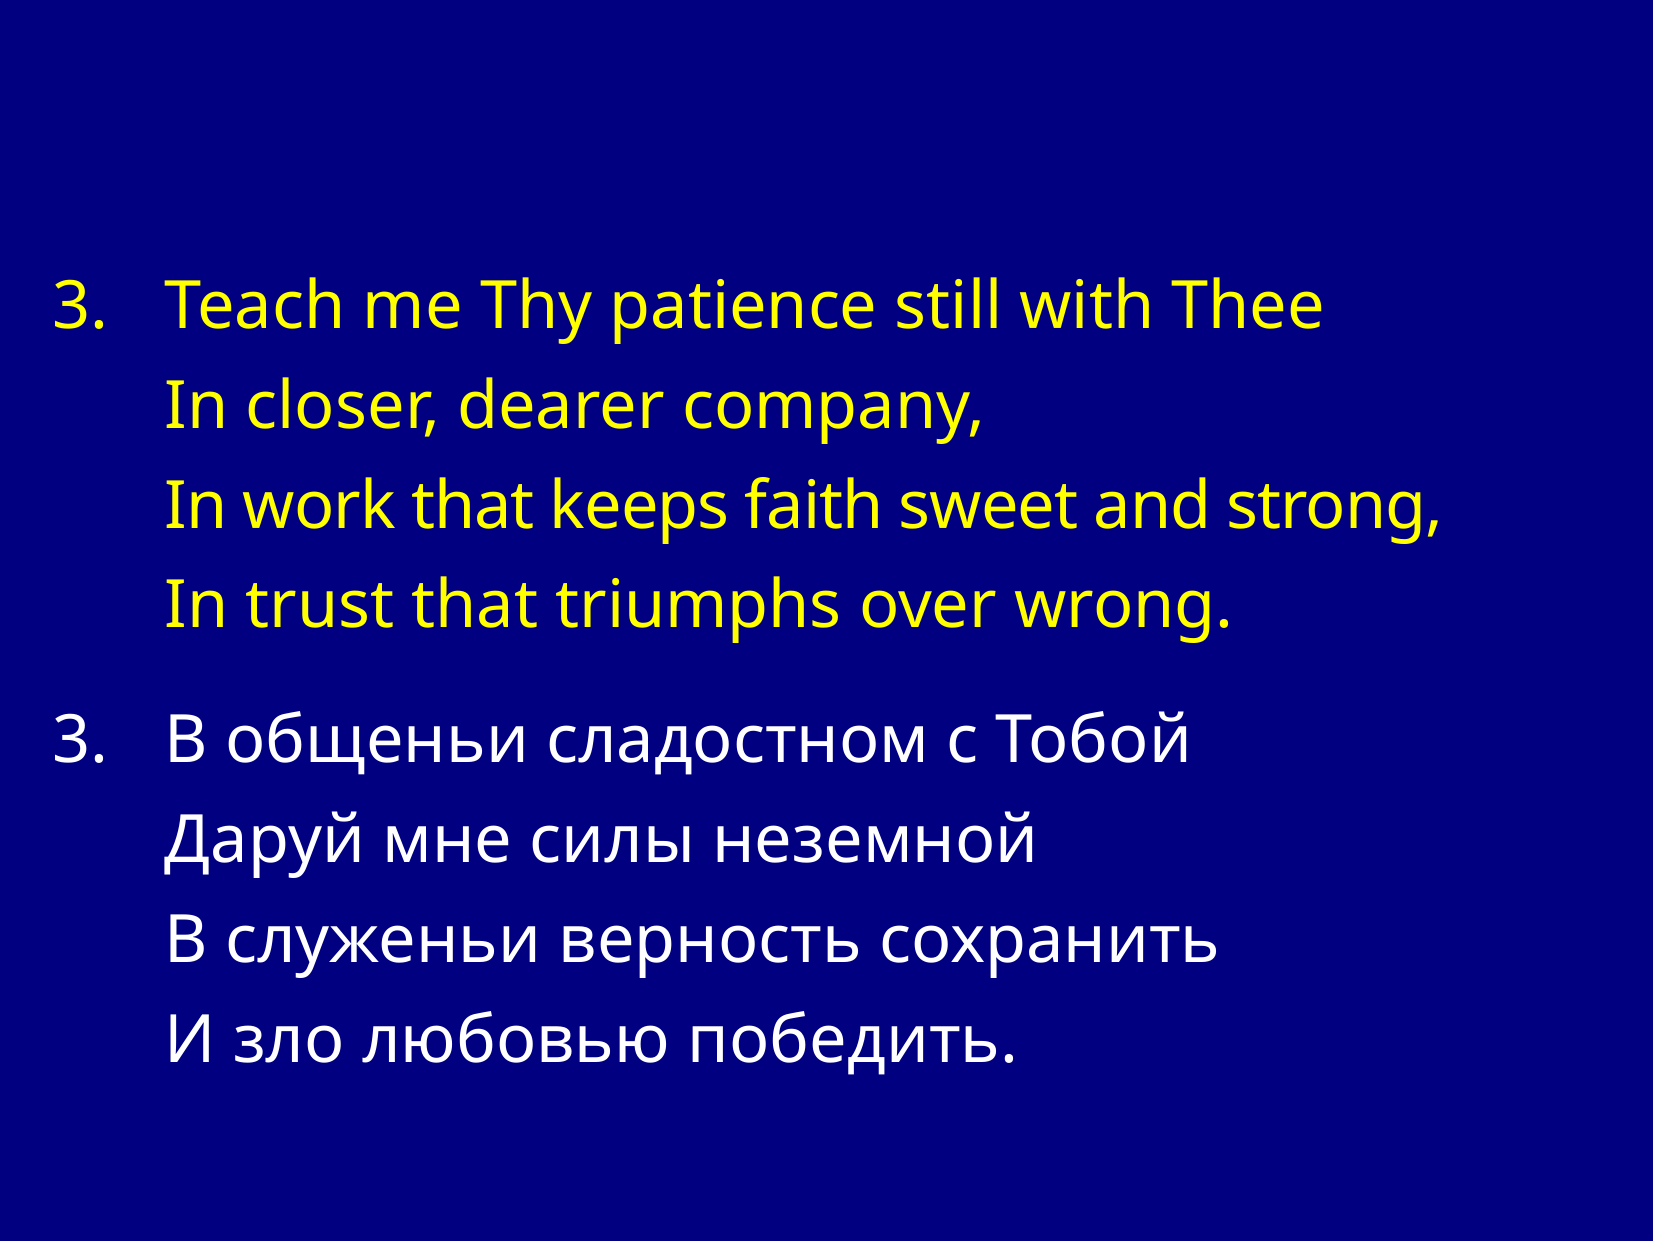

3.	Teach me Thy patience still with Thee
	In closer, dearer company,
	In work that keeps faith sweet and strong,
	In trust that triumphs over wrong.
3.	В общеньи сладостном с Тобой
	Даруй мне силы неземной
	В служеньи верность сохранить
	И зло любовью победить.